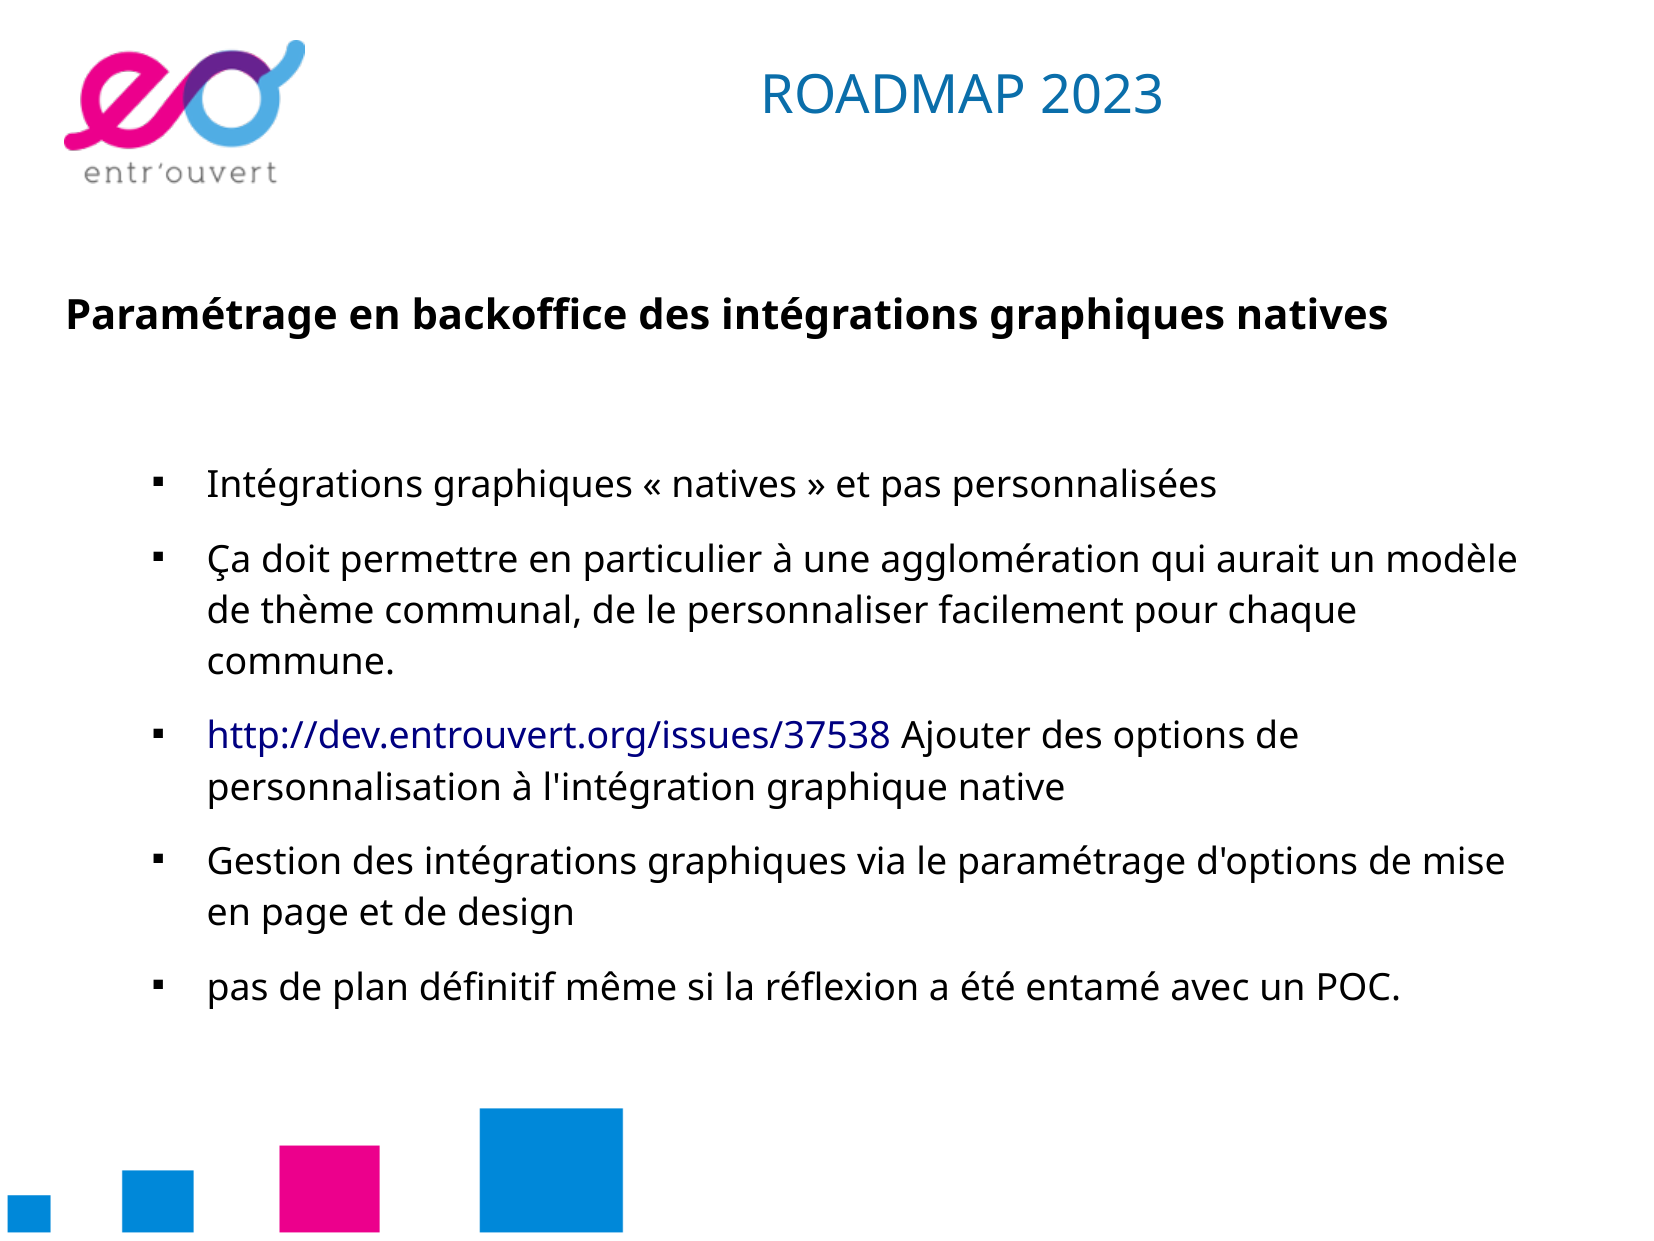

# roadmap 2023
Paramétrage en backoffice des intégrations graphiques natives
Intégrations graphiques « natives » et pas personnalisées
Ça doit permettre en particulier à une agglomération qui aurait un modèle de thème communal, de le personnaliser facilement pour chaque commune.
http://dev.entrouvert.org/issues/37538 Ajouter des options de personnalisation à l'intégration graphique native
Gestion des intégrations graphiques via le paramétrage d'options de mise en page et de design
pas de plan définitif même si la réflexion a été entamé avec un POC.